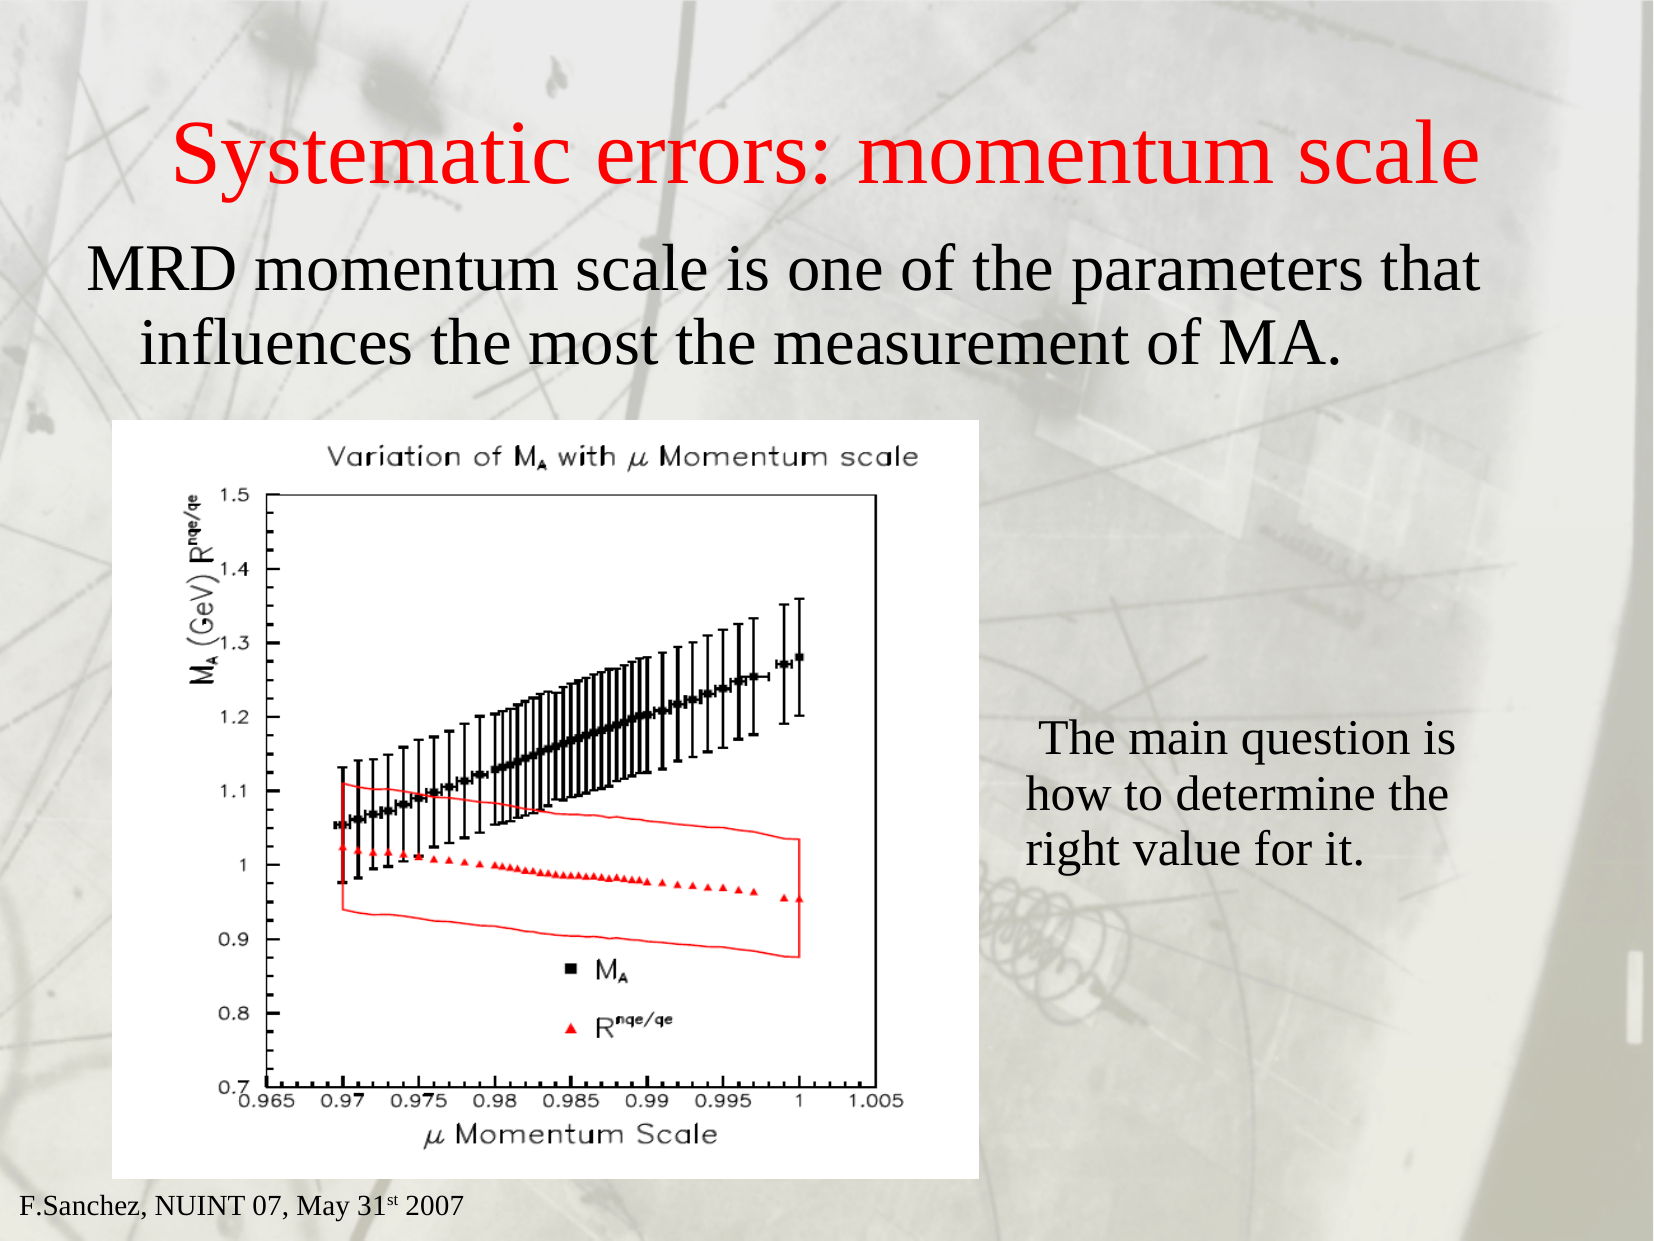

# Systematic errors: momentum scale
MRD momentum scale is one of the parameters that influences the most the measurement of MA.
 The main question is how to determine the right value for it.